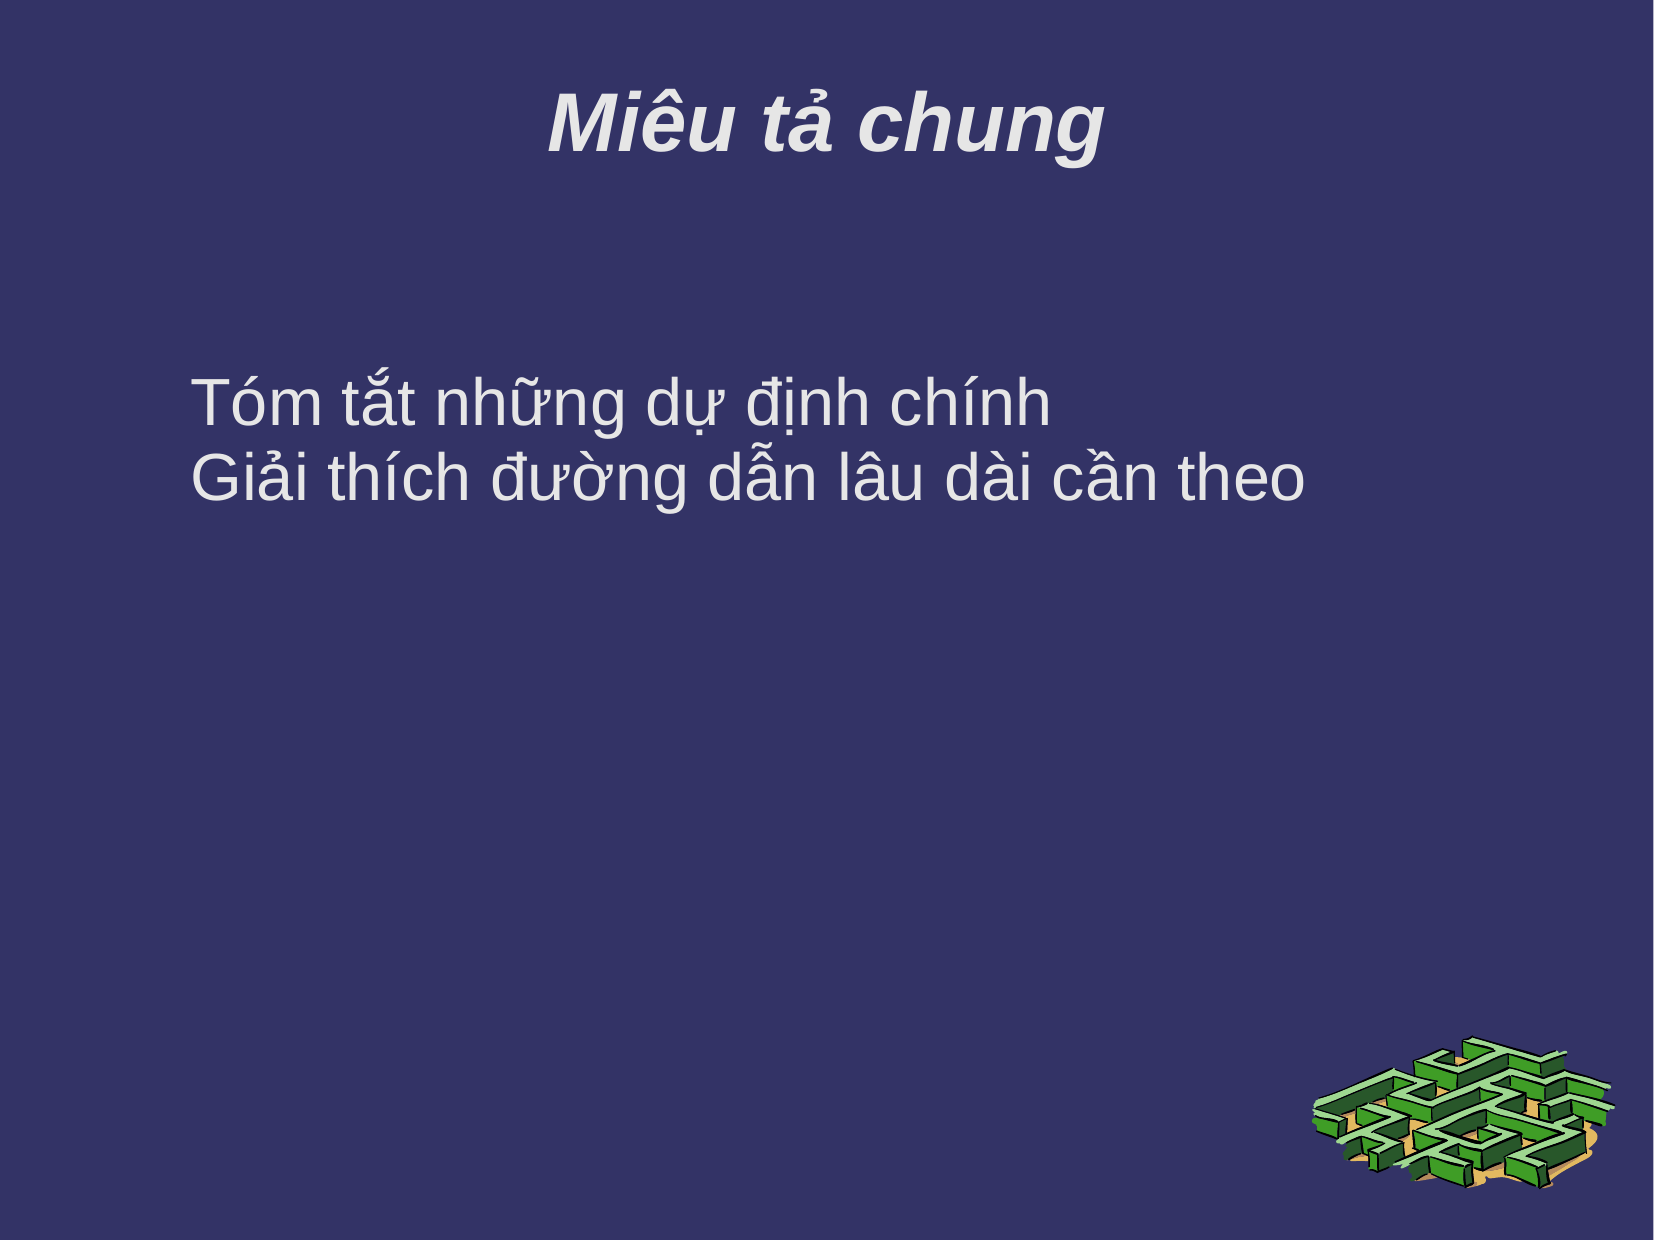

# Miêu tả chung
Tóm tắt những dự định chính
Giải thích đường dẫn lâu dài cần theo